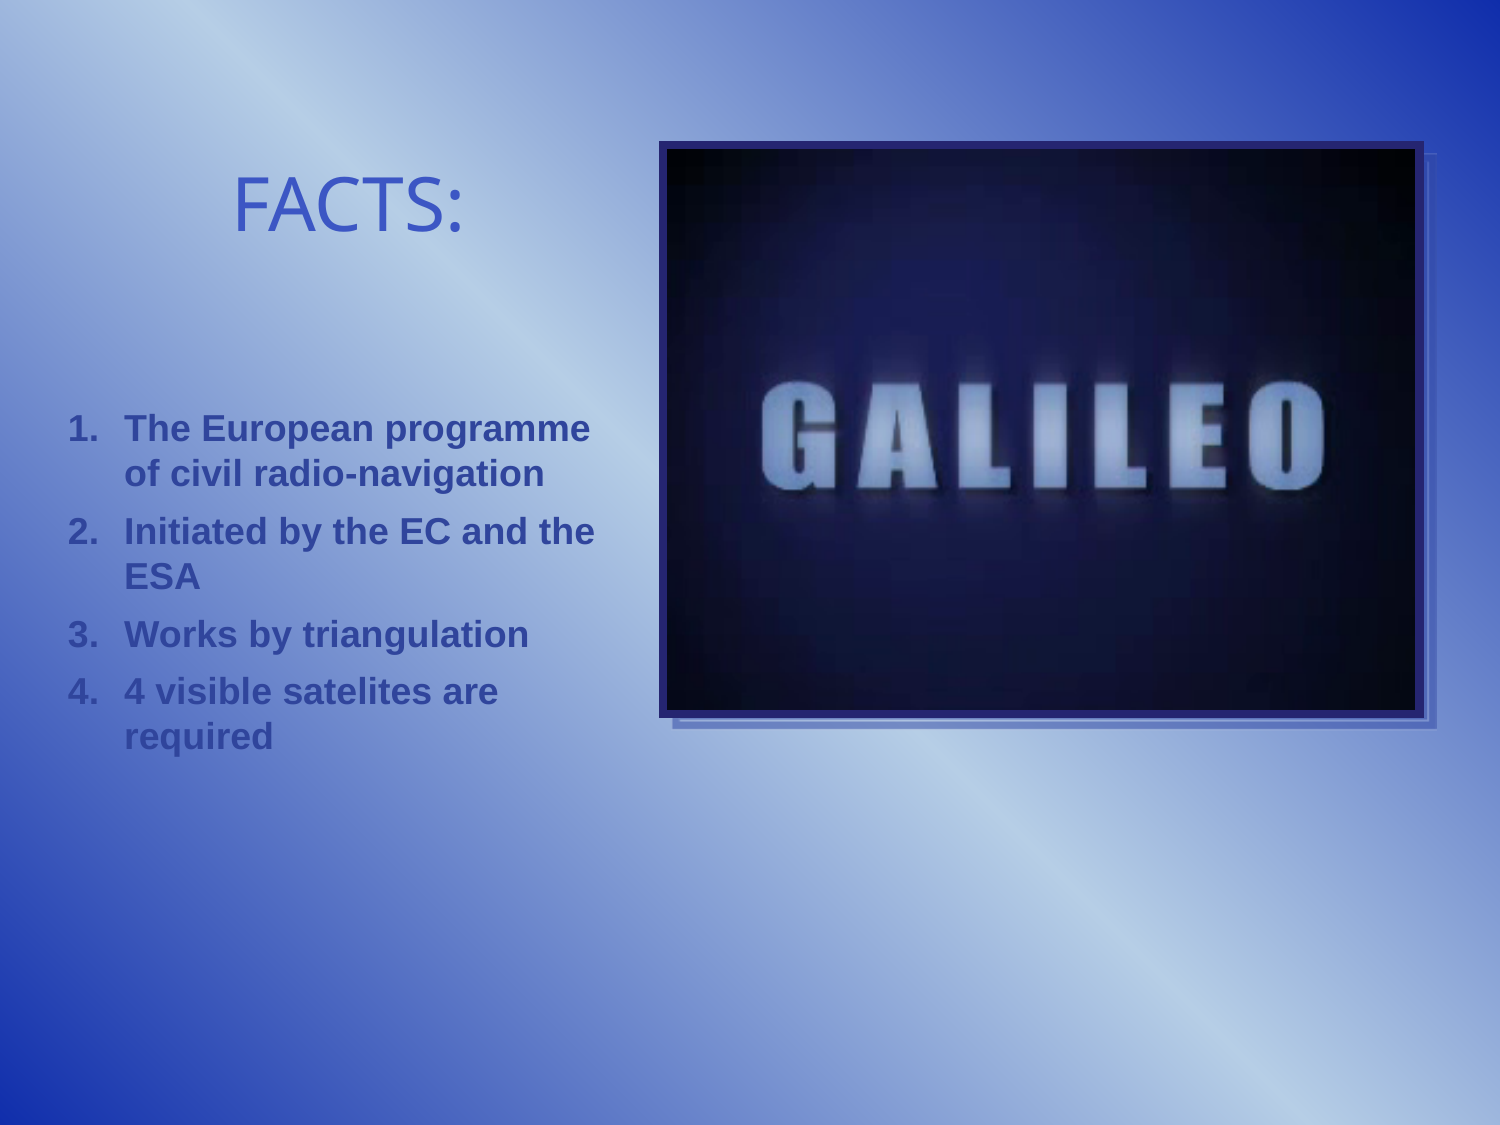

FACTS:
The European programme of civil radio-navigation
Initiated by the EC and the ESA
Works by triangulation
4 visible satelites are required